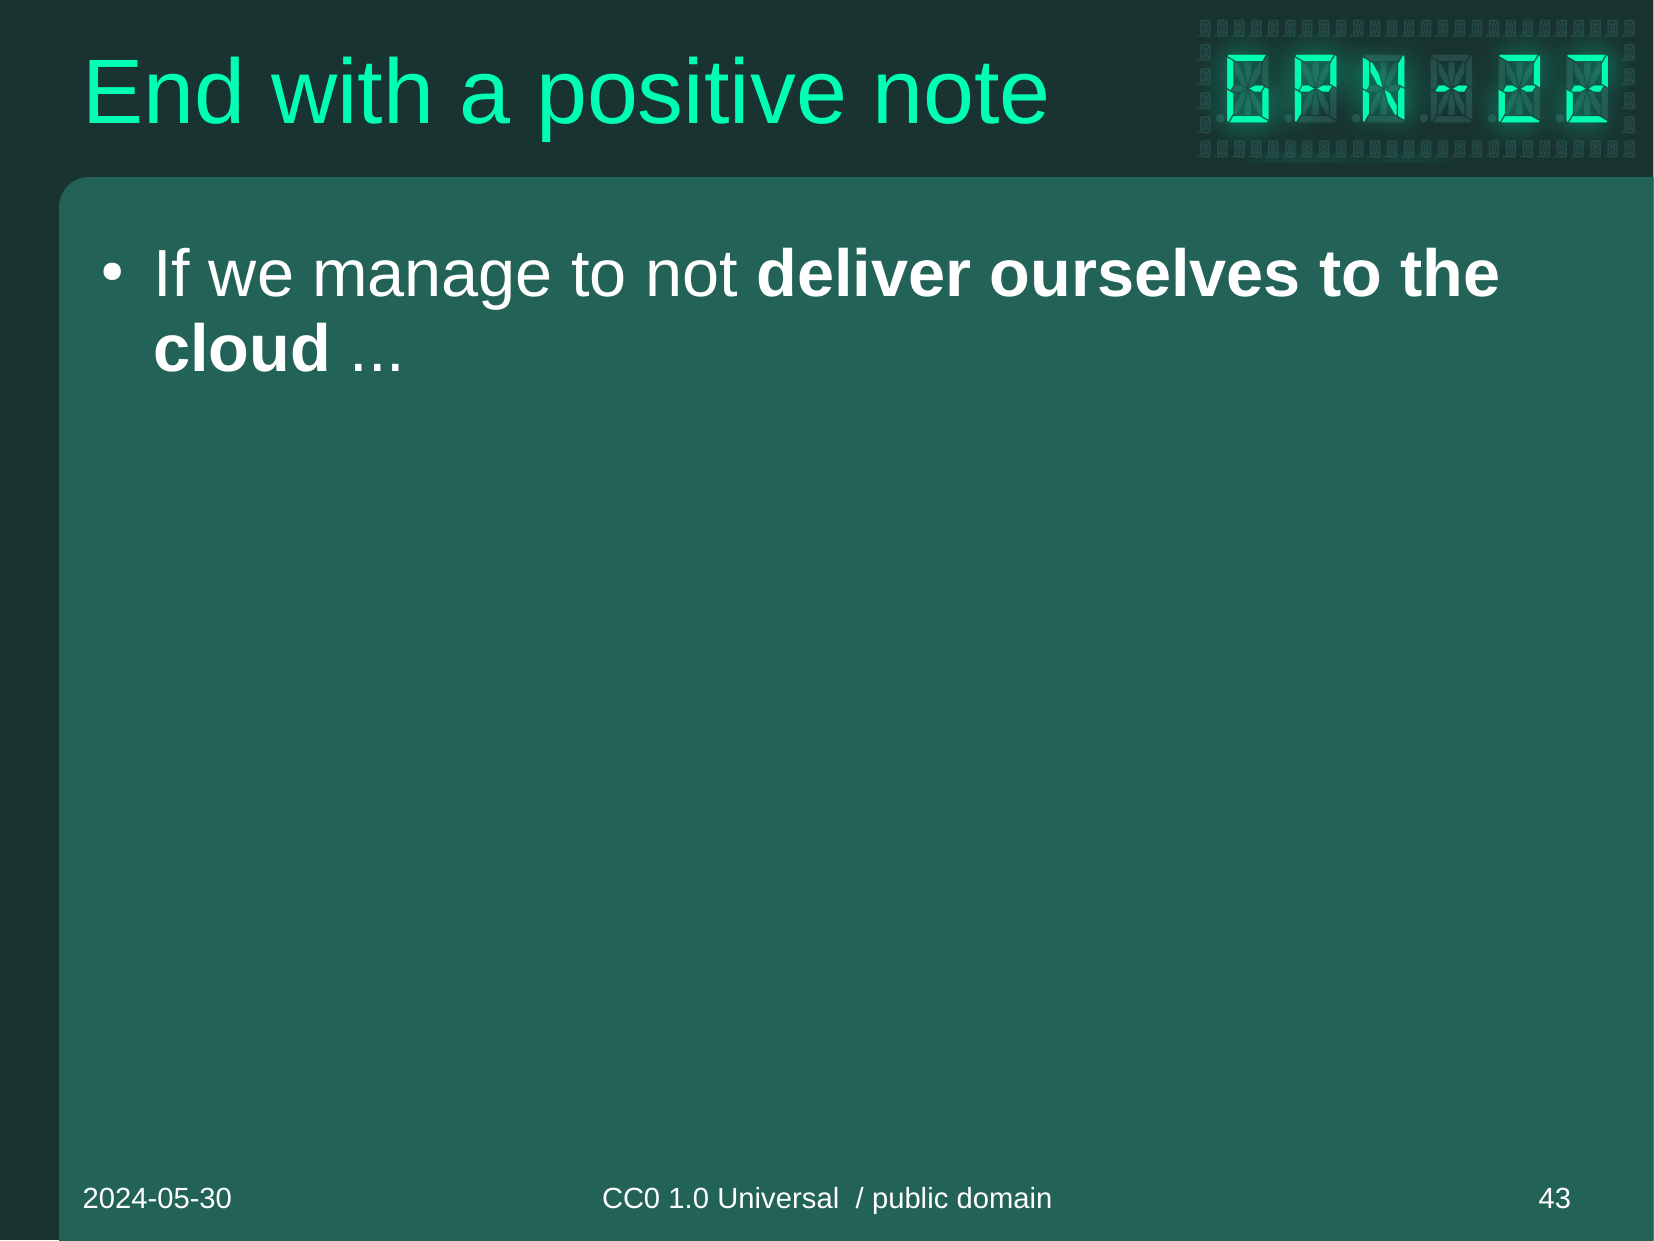

# End with a positive note
If we manage to not deliver ourselves to the cloud ...